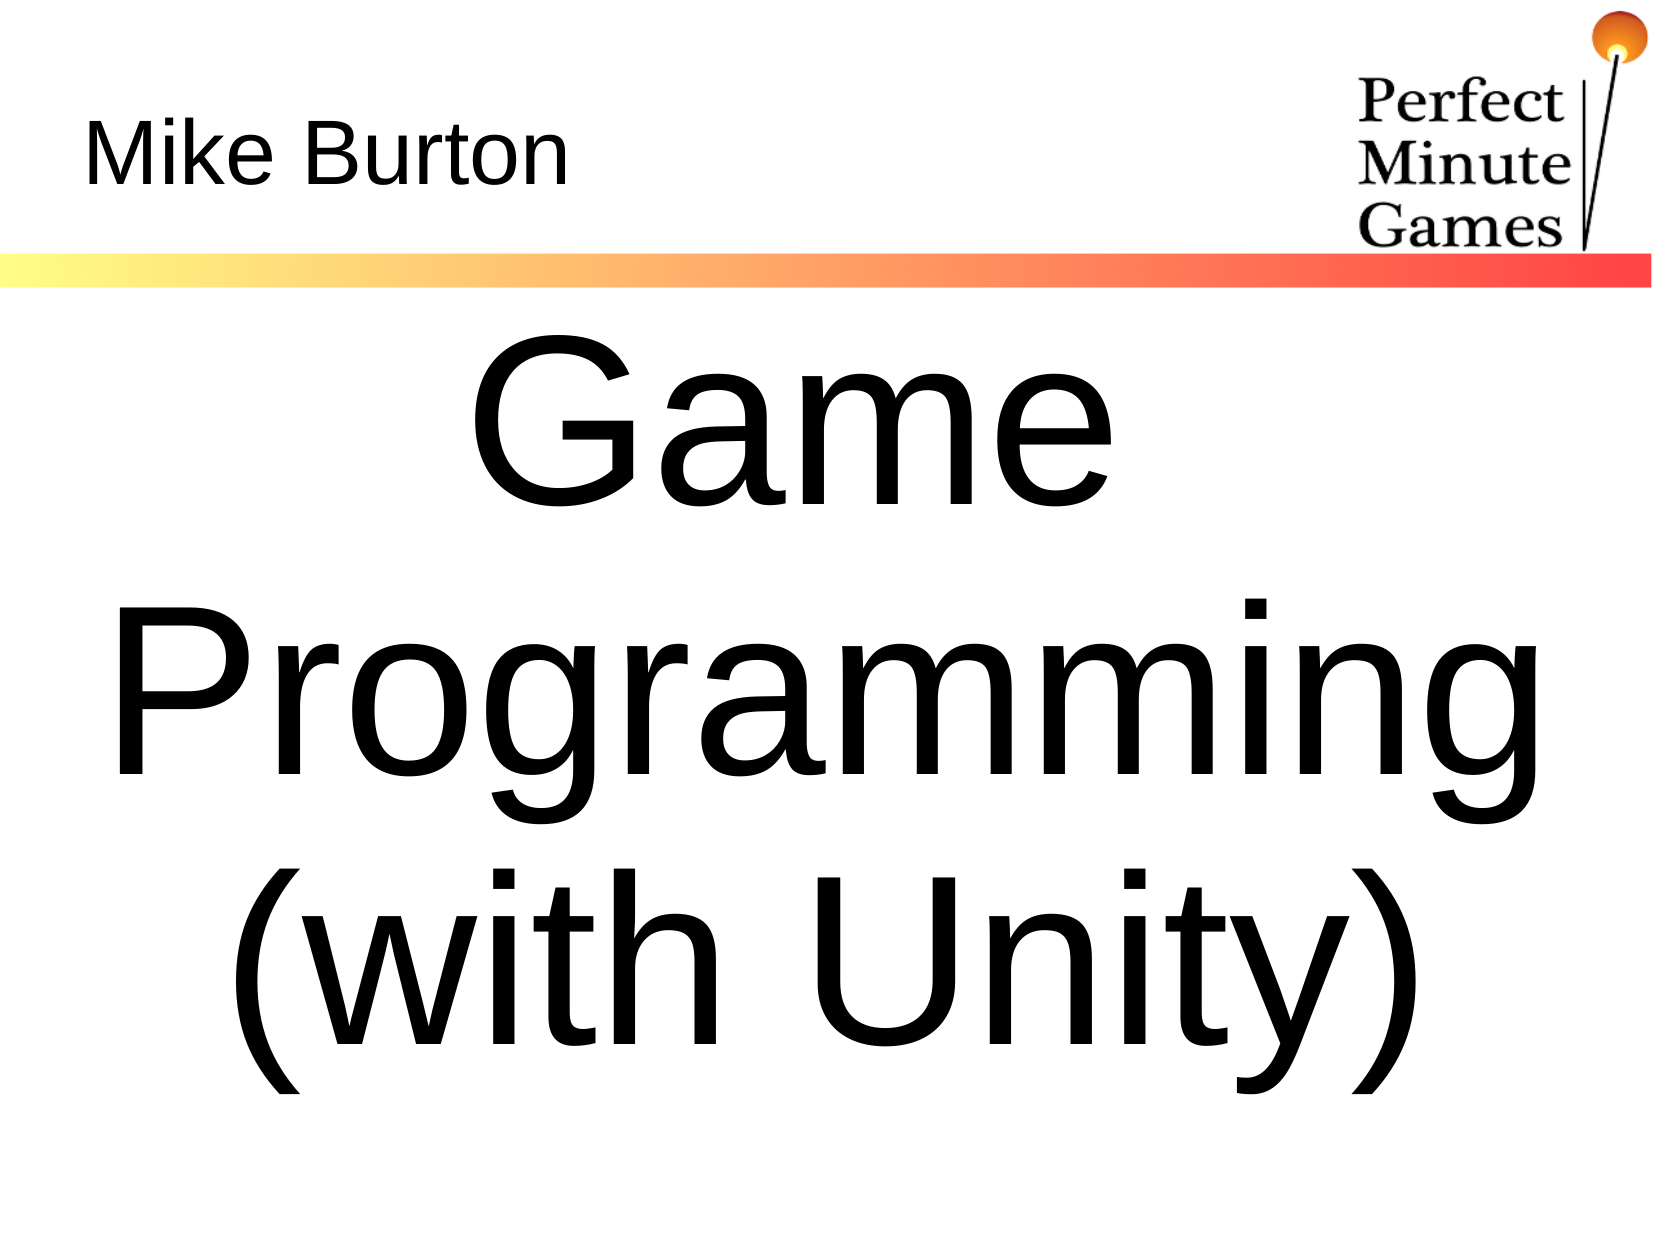

# Mike Burton
Game
Programming
(with Unity)